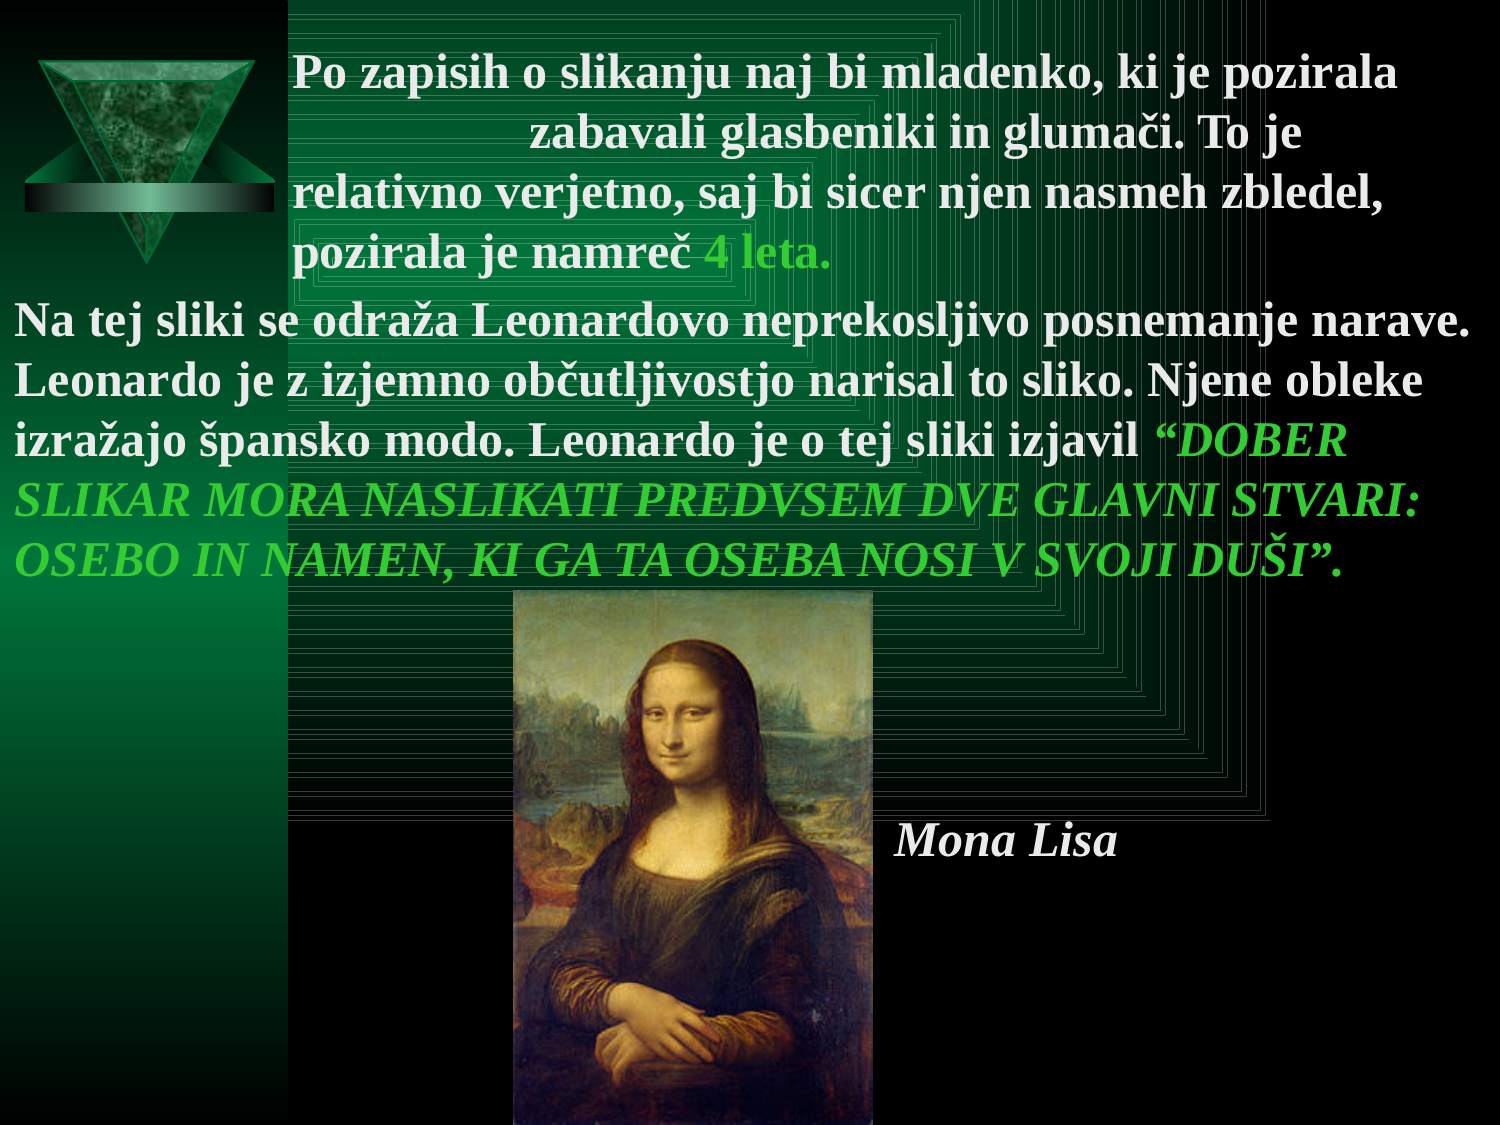

Po zapisih o slikanju naj bi mladenko, ki je pozirala zabavali glasbeniki in glumači. To je relativno verjetno, saj bi sicer njen nasmeh zbledel, pozirala je namreč 4 leta.
Na tej sliki se odraža Leonardovo neprekosljivo posnemanje narave. Leonardo je z izjemno občutljivostjo narisal to sliko. Njene obleke izražajo špansko modo. Leonardo je o tej sliki izjavil “DOBER SLIKAR MORA NASLIKATI PREDVSEM DVE GLAVNI STVARI: OSEBO IN NAMEN, KI GA TA OSEBA NOSI V SVOJI DUŠI”.
Mona Lisa